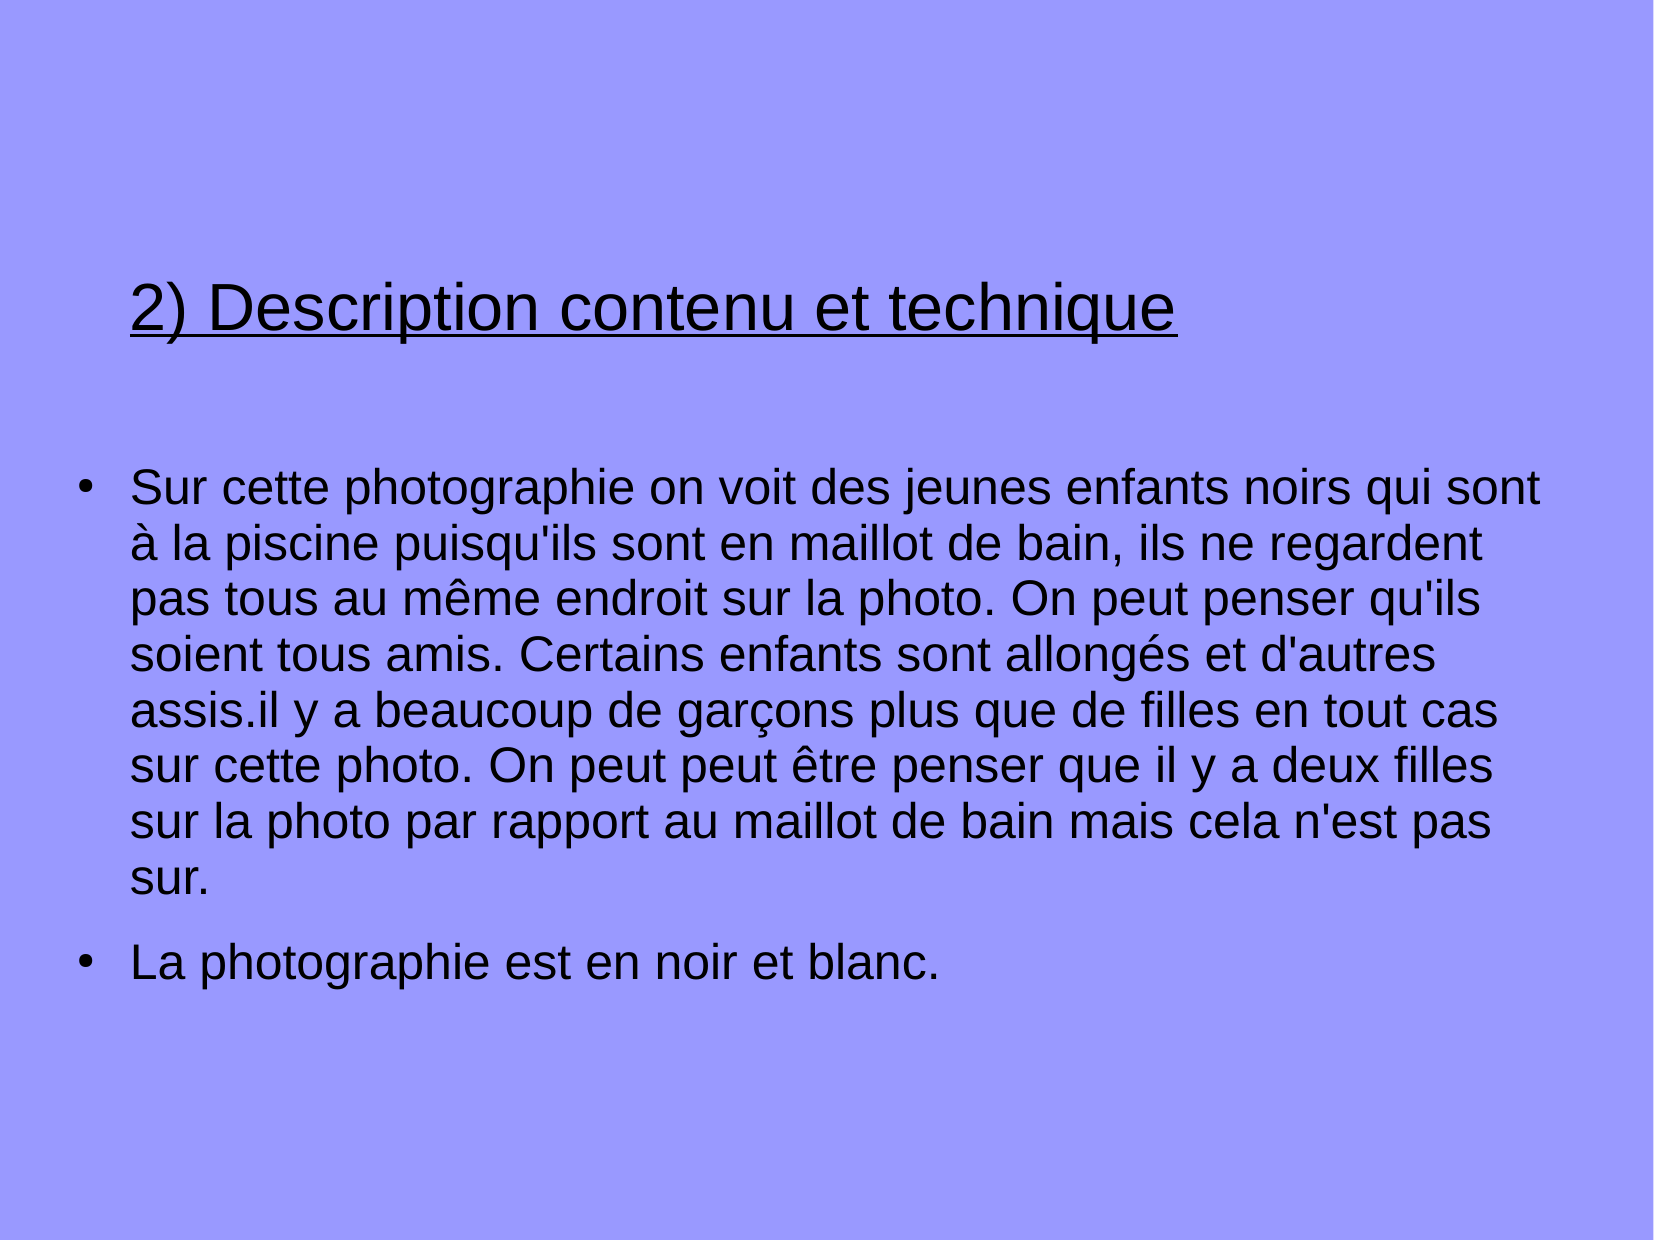

#
2) Description contenu et technique
Sur cette photographie on voit des jeunes enfants noirs qui sont à la piscine puisqu'ils sont en maillot de bain, ils ne regardent pas tous au même endroit sur la photo. On peut penser qu'ils soient tous amis. Certains enfants sont allongés et d'autres assis.il y a beaucoup de garçons plus que de filles en tout cas sur cette photo. On peut peut être penser que il y a deux filles sur la photo par rapport au maillot de bain mais cela n'est pas sur.
La photographie est en noir et blanc.